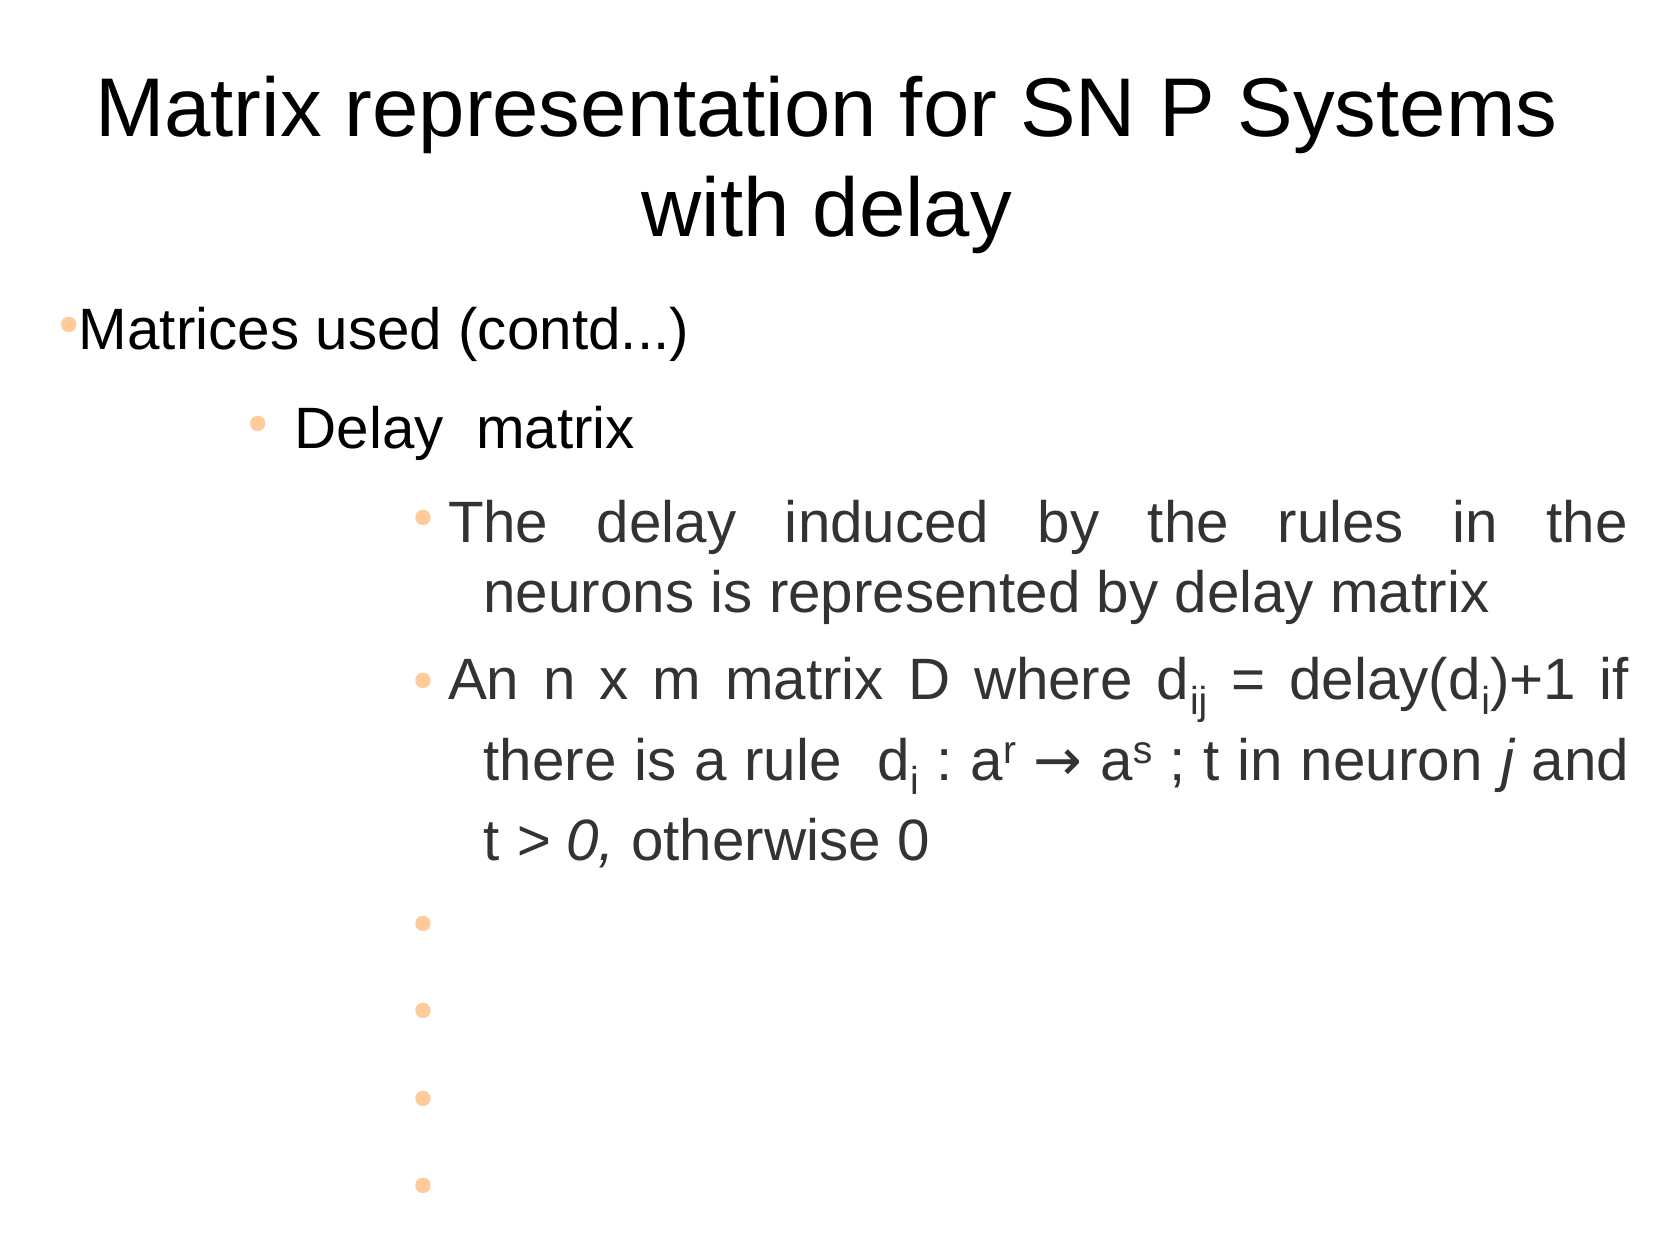

# Matrix representation for SN P Systems with delay
Matrices used (contd...)
Delay matrix
The delay induced by the rules in the neurons is represented by delay matrix
An n x m matrix D where dij = delay(di)+1 if there is a rule di : ar → as ; t in neuron j and t > 0, otherwise 0